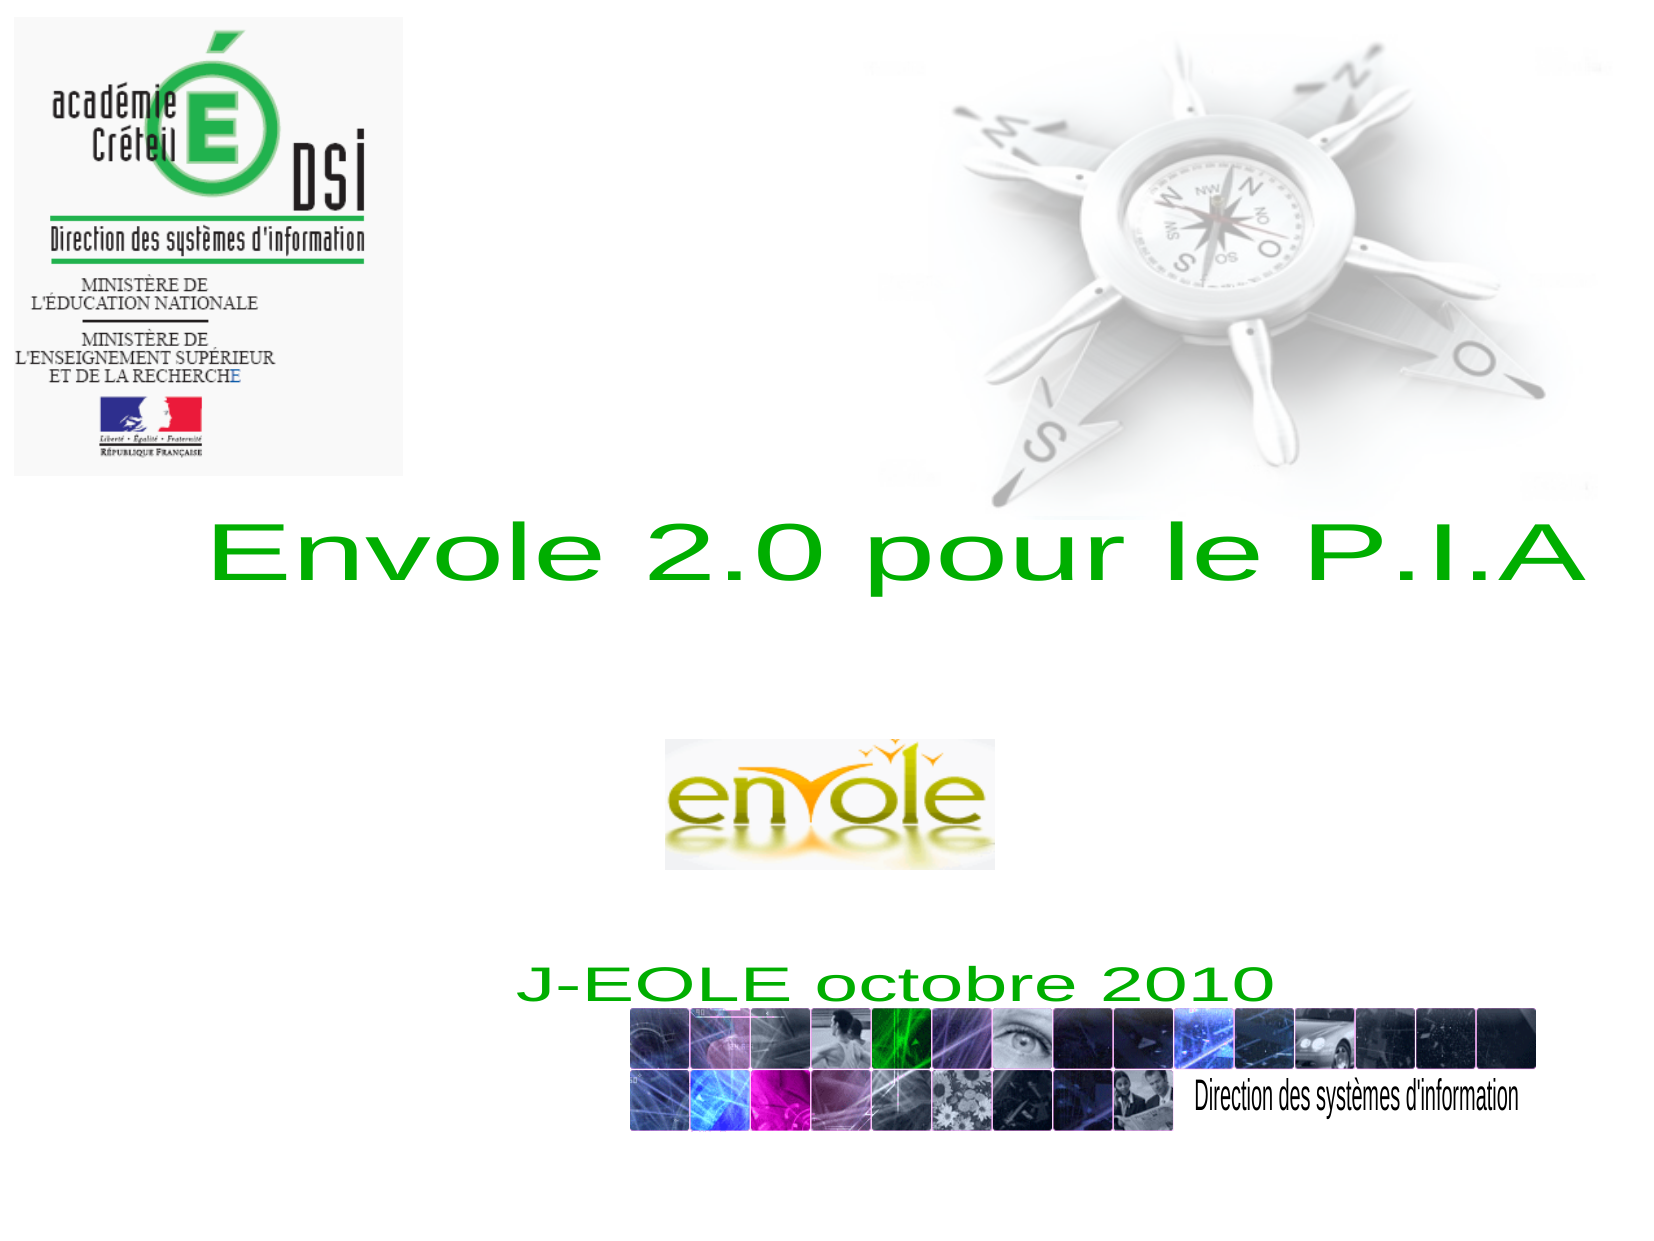

# Envole 2.0 pour le P.I.A J-EOLE octobre 2010